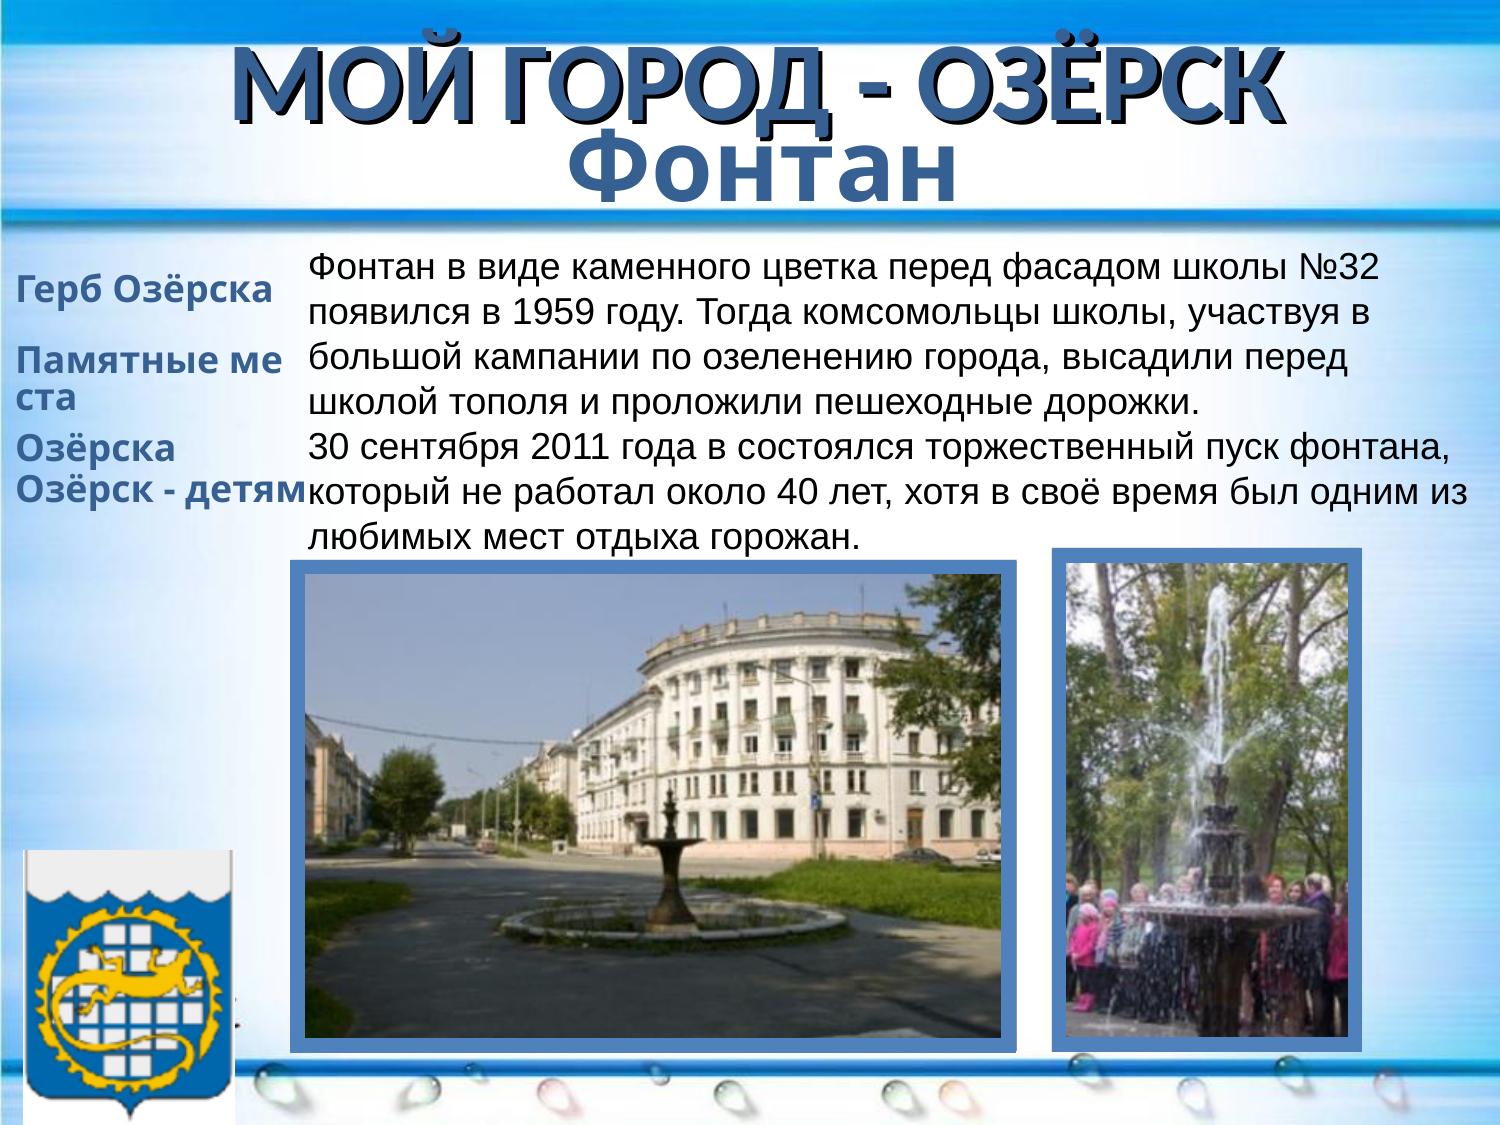

Мой город - Озёрск
Фонтан
Фонтан в виде каменного цветка перед фасадом школы №32 появился в 1959 году. Тогда комсомольцы школы, участвуя в большой кампании по озеленению города, высадили перед школой тополя и проложили пешеходные дорожки.
30 сентября 2011 года в состоялся торжественный пуск фонтана,
который не работал около 40 лет, хотя в своё время был одним из любимых мест отдыха горожан.
Герб Озёрска
Памятные места
Озёрска
Озёрск - детям